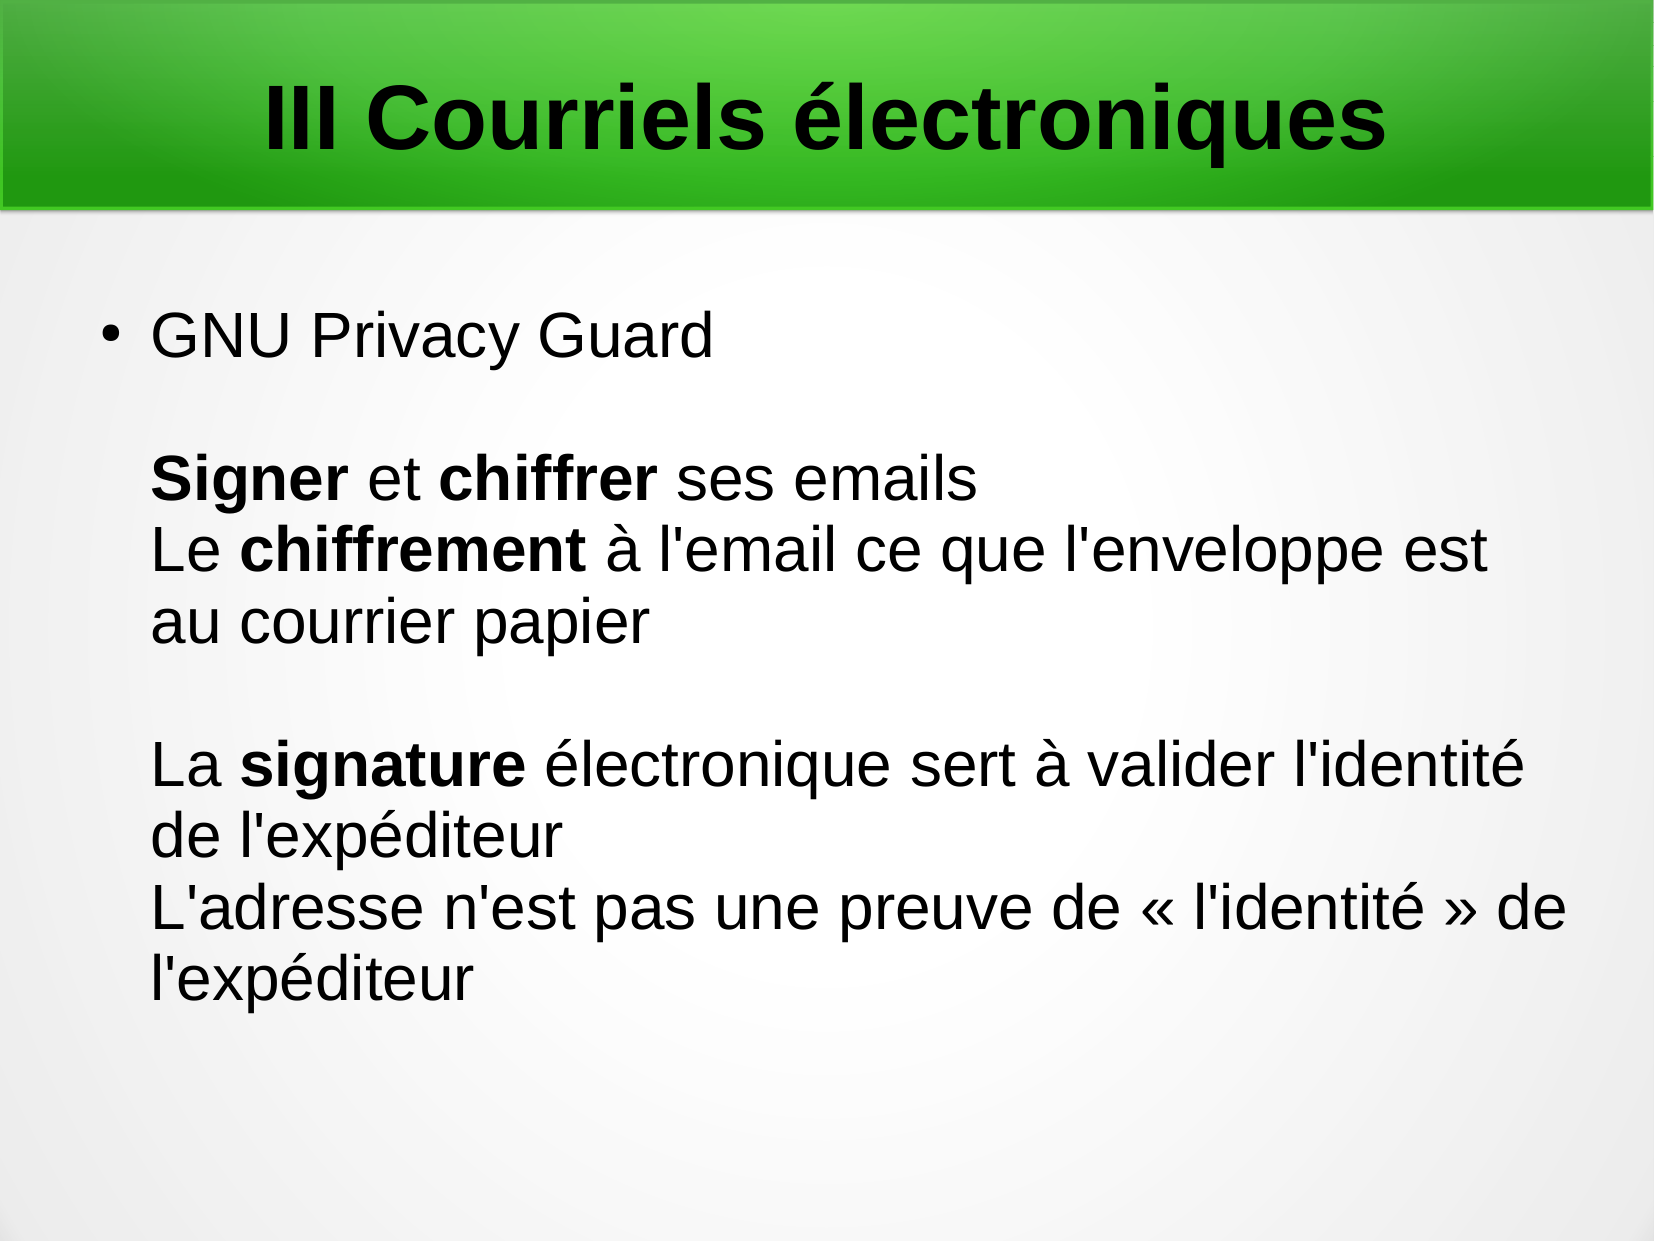

# III Courriels électroniques
GNU Privacy Guard
Signer et chiffrer ses emails
Le chiffrement à l'email ce que l'enveloppe est au courrier papier
La signature électronique sert à valider l'identité de l'expéditeur
L'adresse n'est pas une preuve de « l'identité » de l'expéditeur